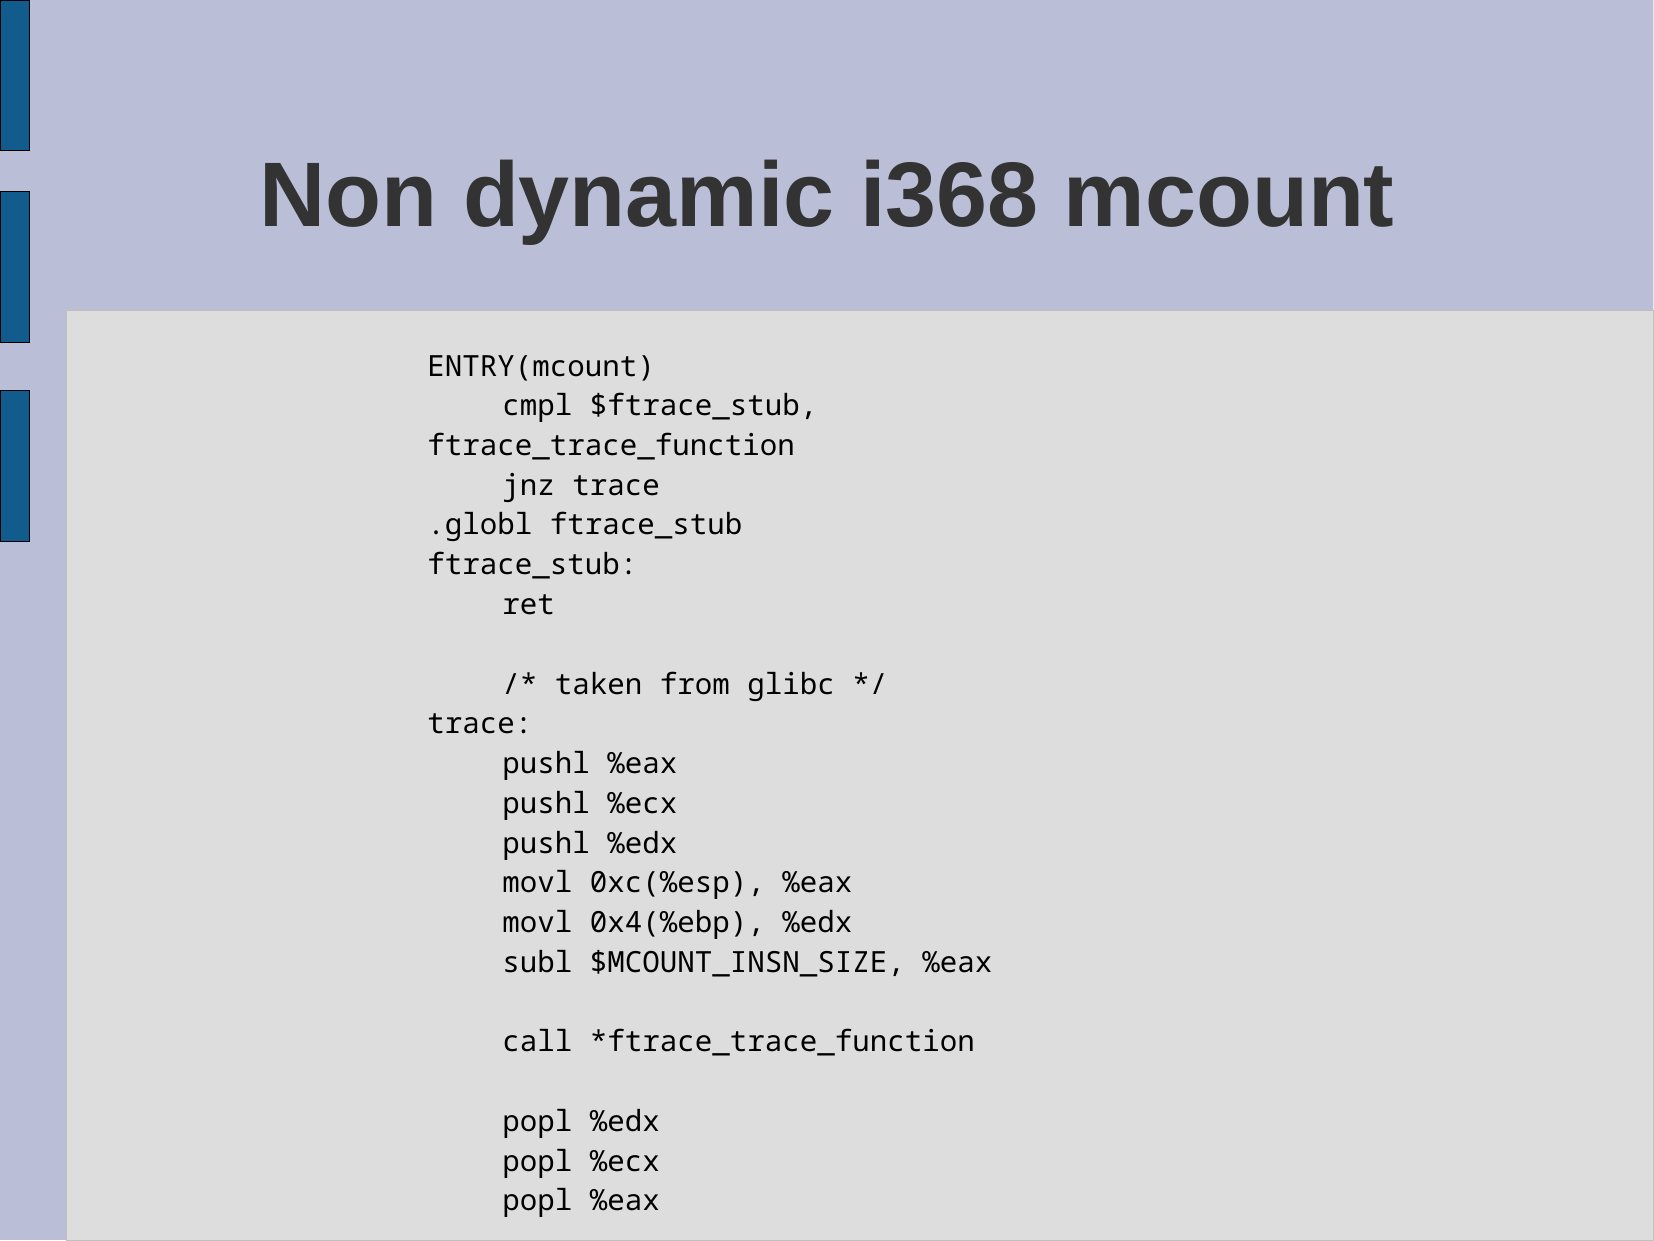

# Non dynamic i368 mcount
ENTRY(mcount)
	cmpl $ftrace_stub, ftrace_trace_function
	jnz trace
.globl ftrace_stub
ftrace_stub:
	ret
	/* taken from glibc */
trace:
	pushl %eax
	pushl %ecx
	pushl %edx
	movl 0xc(%esp), %eax
	movl 0x4(%ebp), %edx
	subl $MCOUNT_INSN_SIZE, %eax
	call *ftrace_trace_function
	popl %edx
	popl %ecx
	popl %eax
	jmp ftrace_stub
END(mcount)